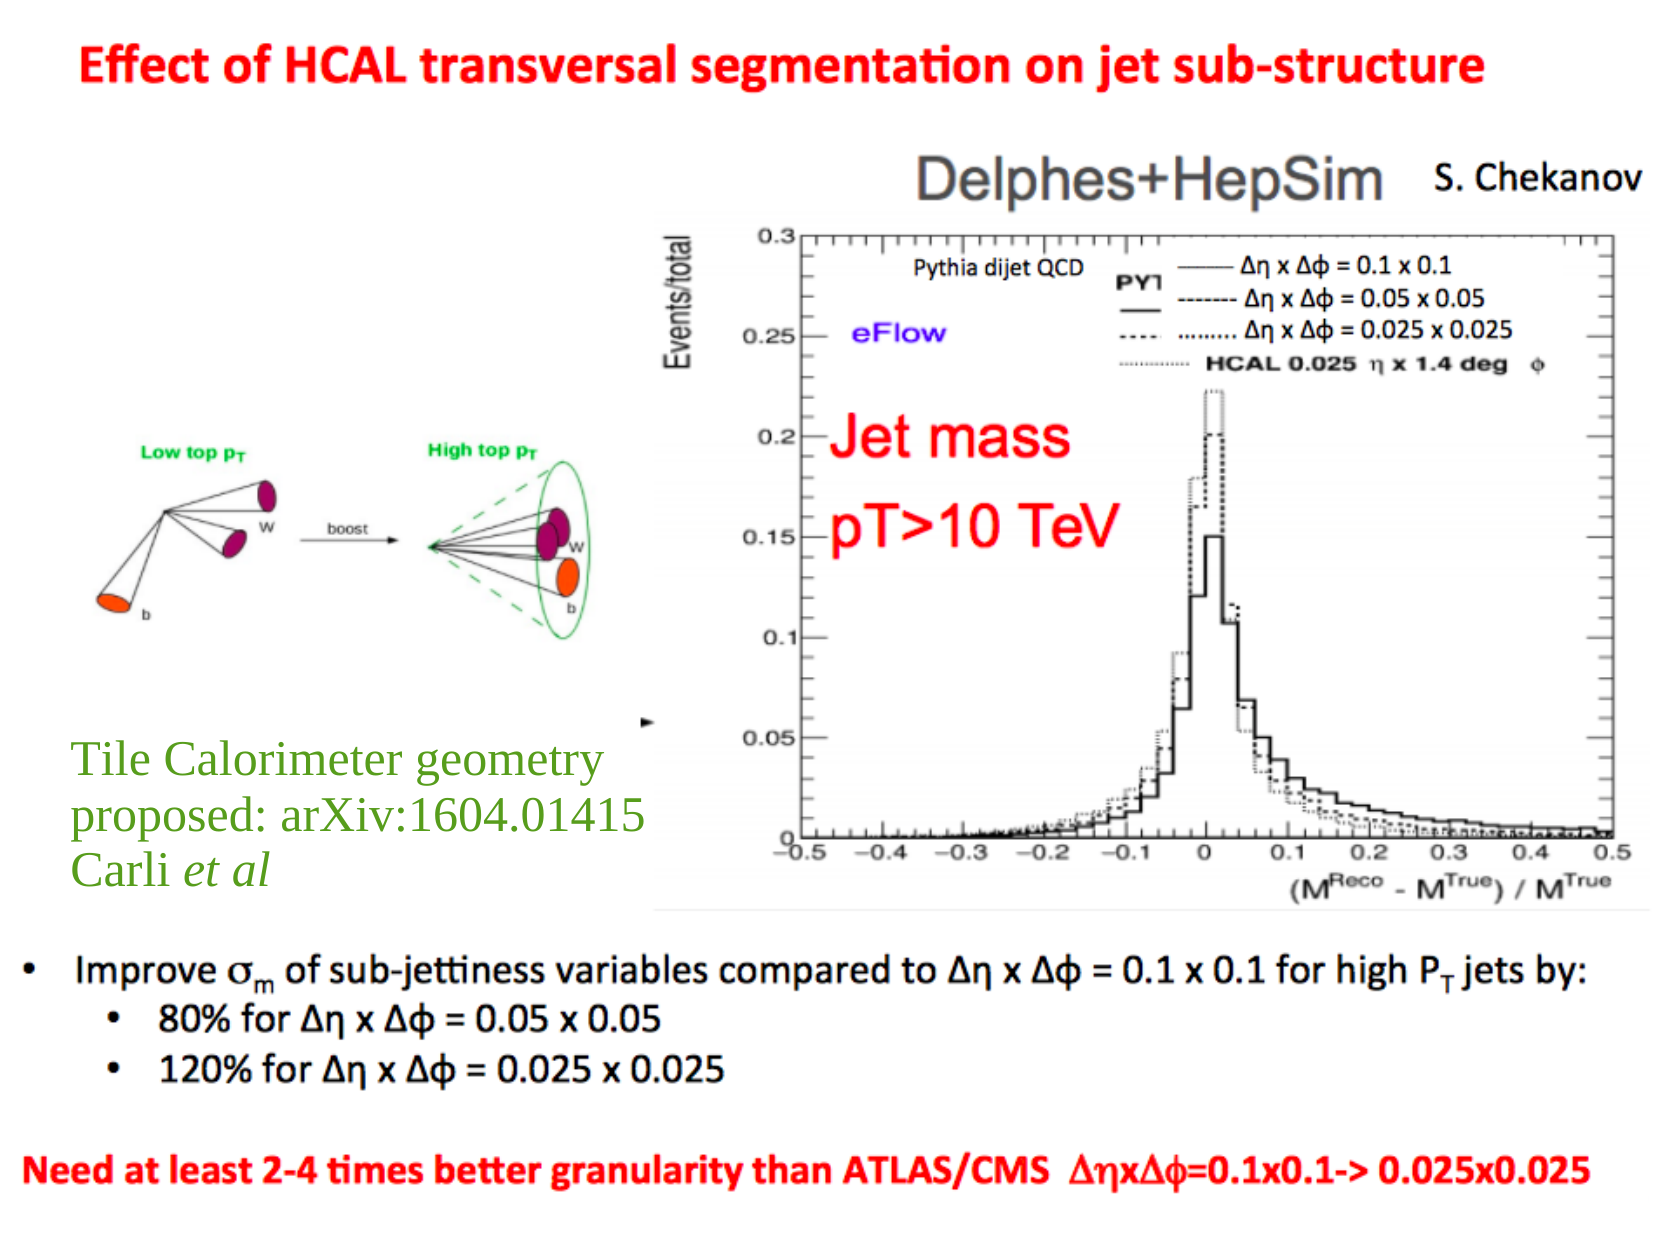

Tile Calorimeter geometry
proposed: arXiv:1604.01415
Carli et al